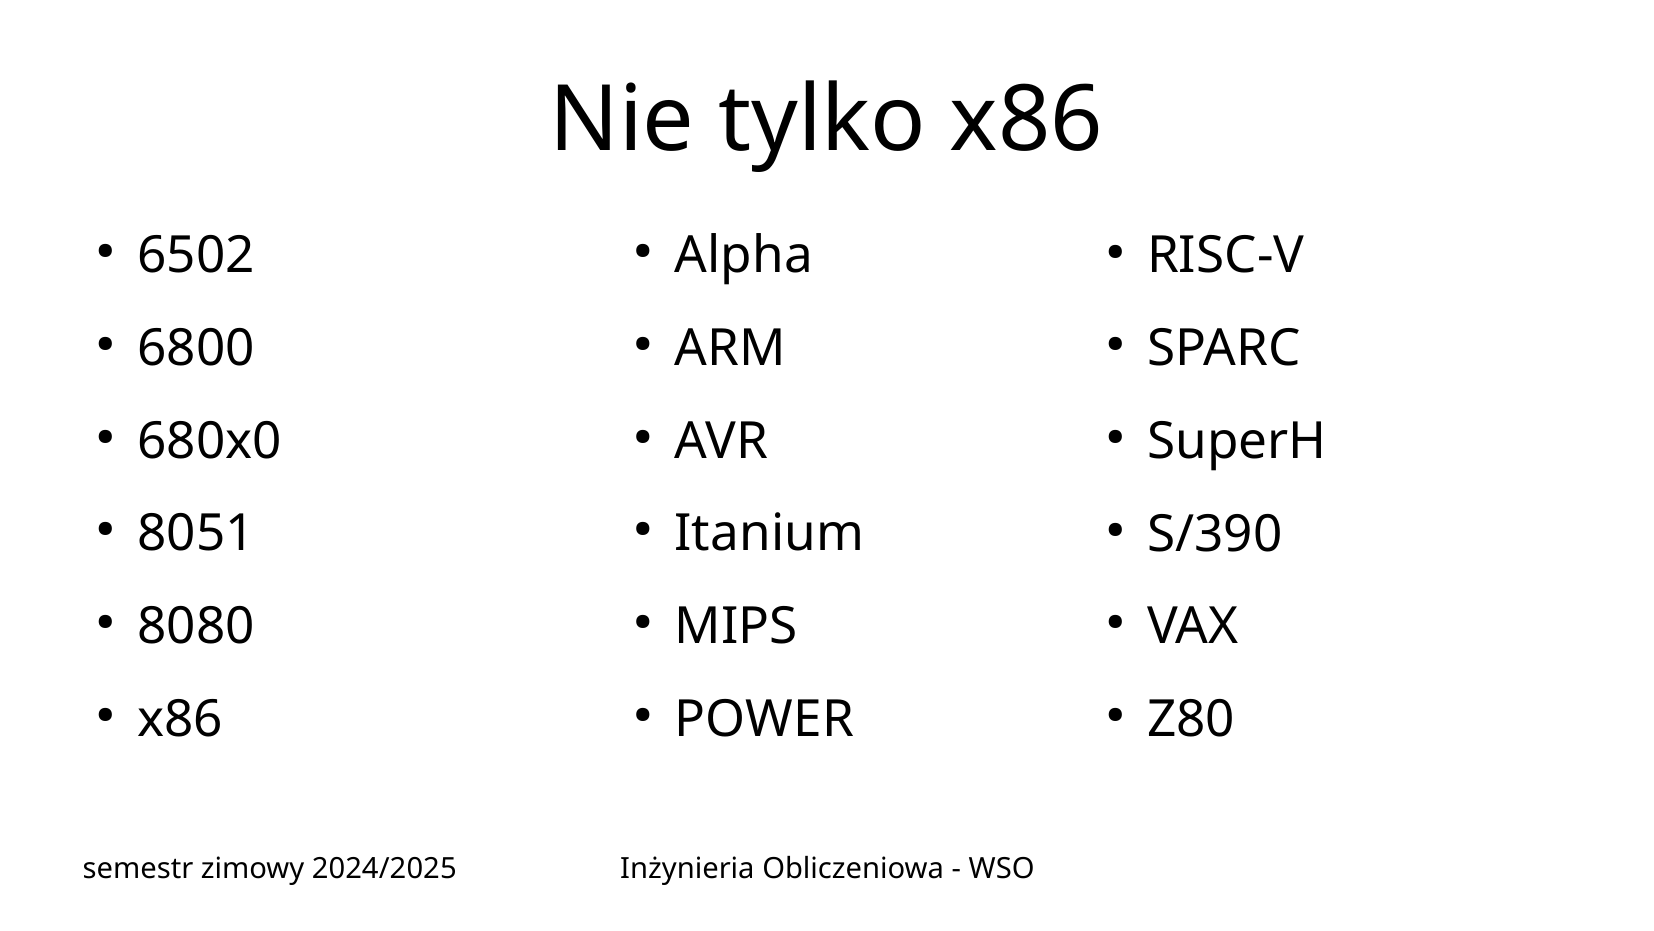

# Nie tylko x86
6502
6800
680x0
8051
8080
x86
Alpha
ARM
AVR
Itanium
MIPS
POWER
RISC-V
SPARC
SuperH
S/390
VAX
Z80
semestr zimowy 2024/2025
Inżynieria Obliczeniowa - WSO